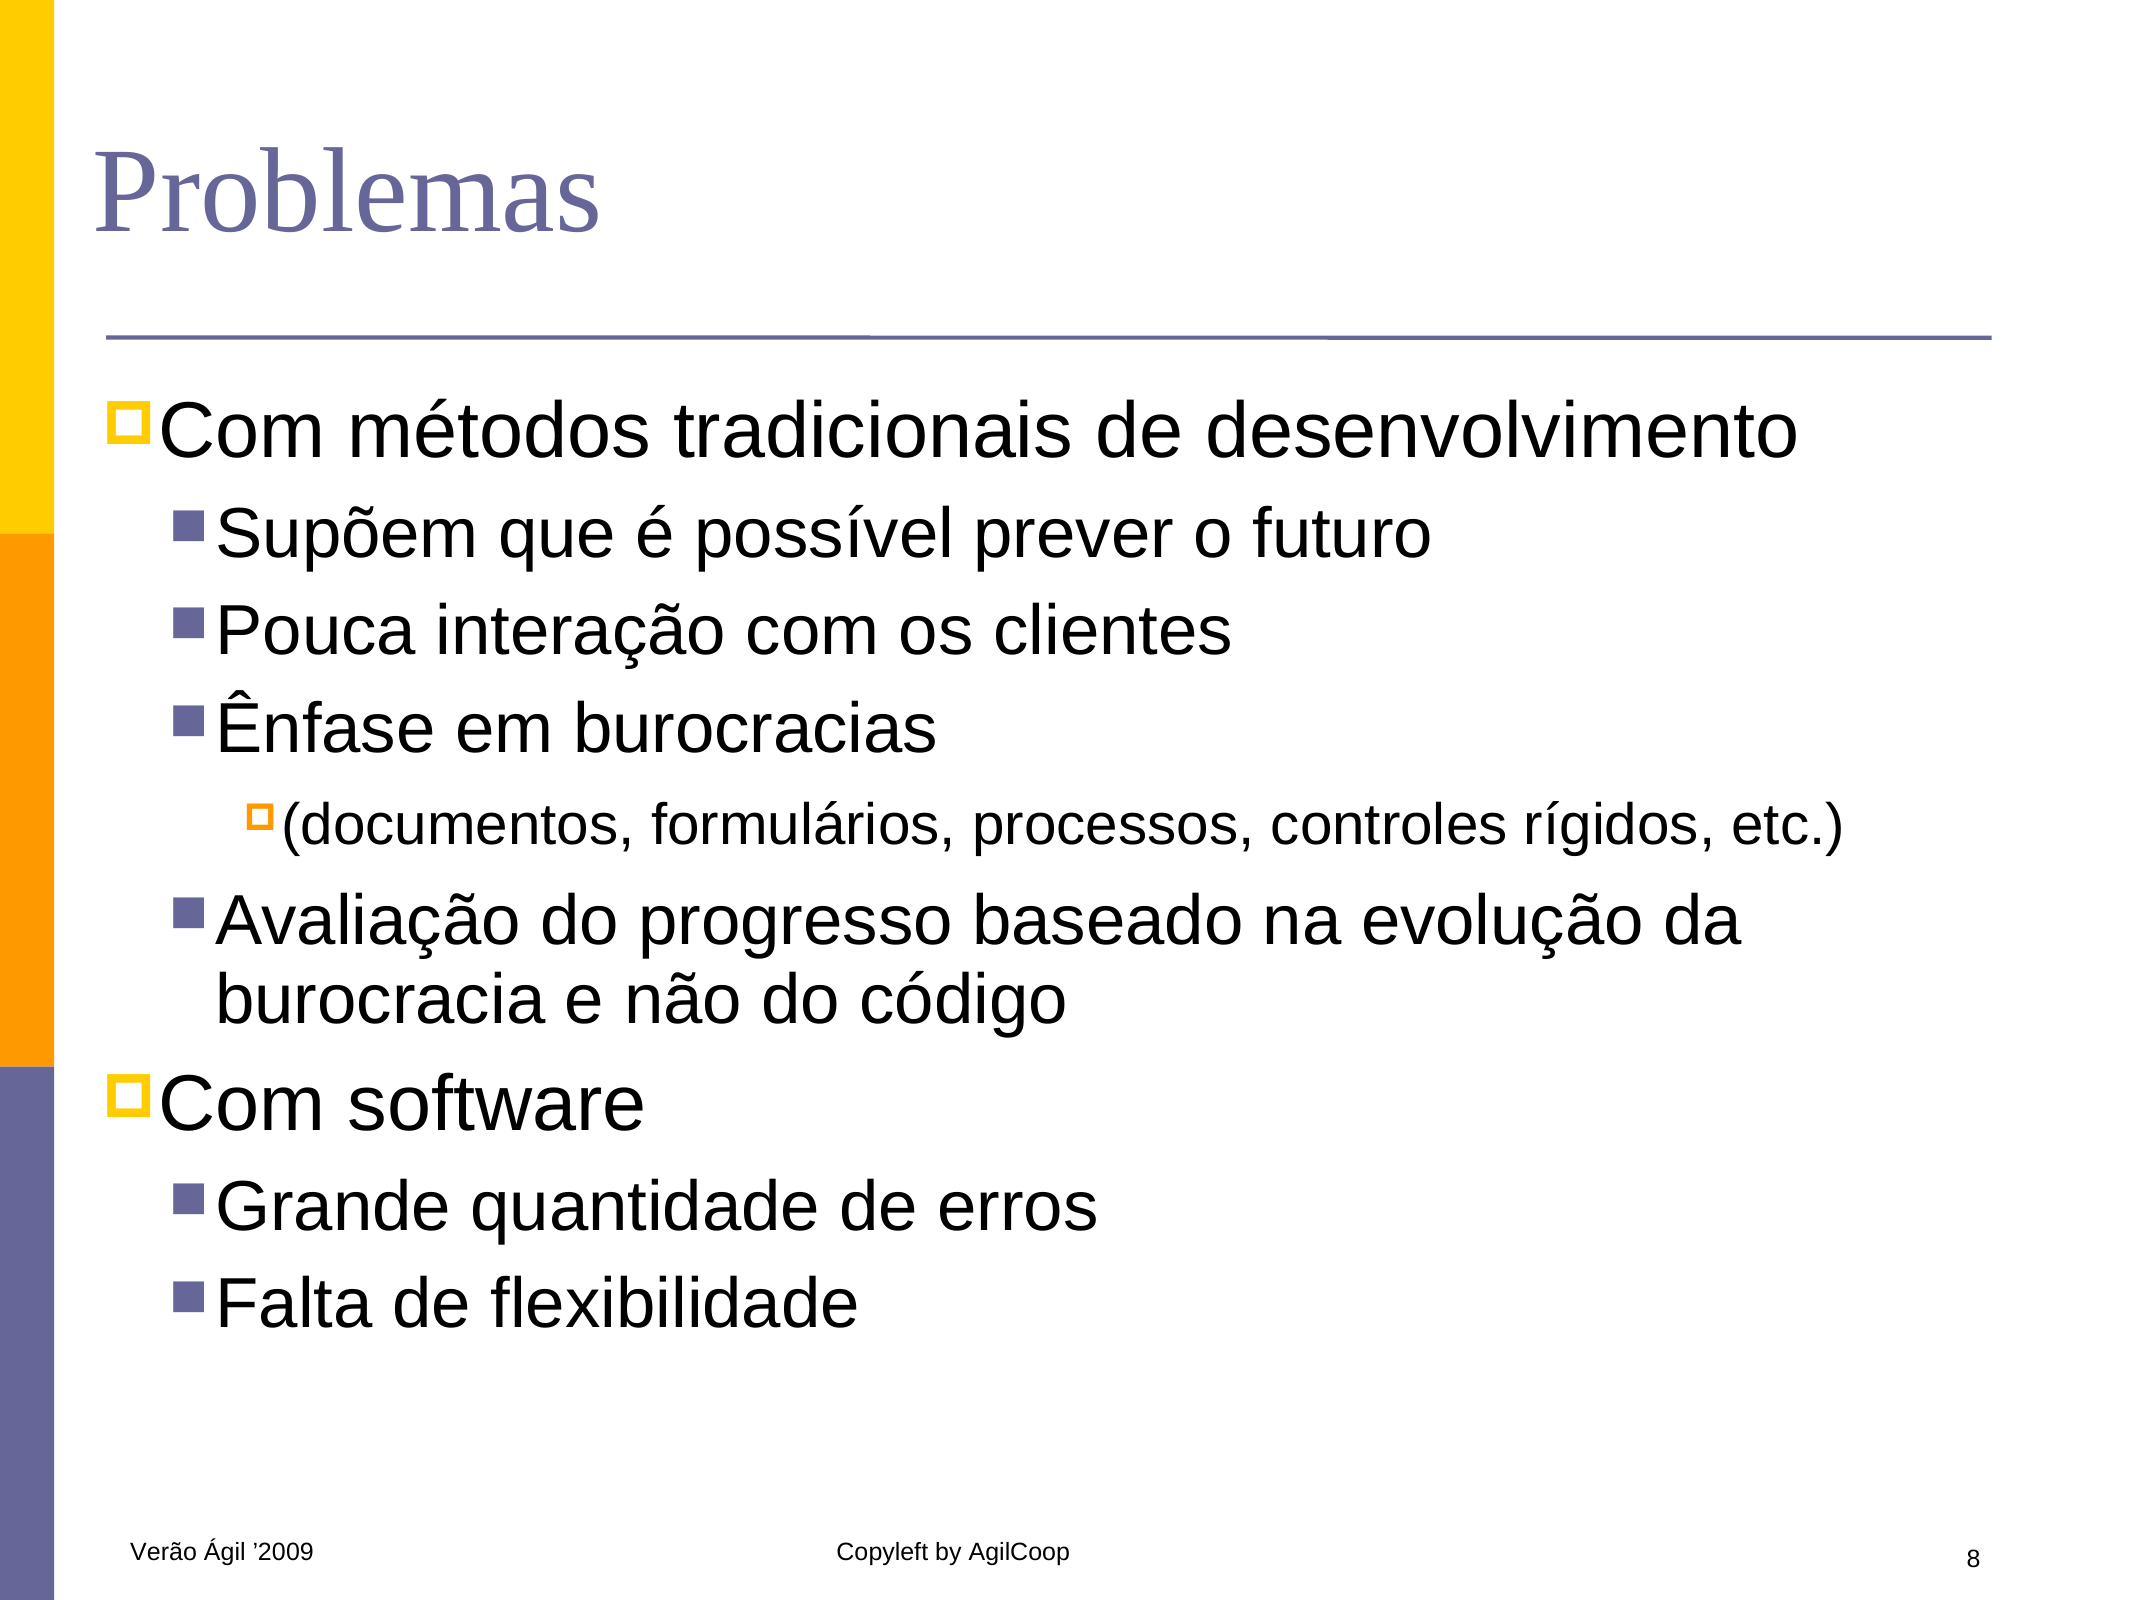

# Problemas
Com métodos tradicionais de desenvolvimento
Supõem que é possível prever o futuro
Pouca interação com os clientes
Ênfase em burocracias
(documentos, formulários, processos, controles rígidos, etc.)‏
Avaliação do progresso baseado na evolução da burocracia e não do código
Com software
Grande quantidade de erros
Falta de flexibilidade
Verão Ágil ’2009
Copyleft by AgilCoop
8